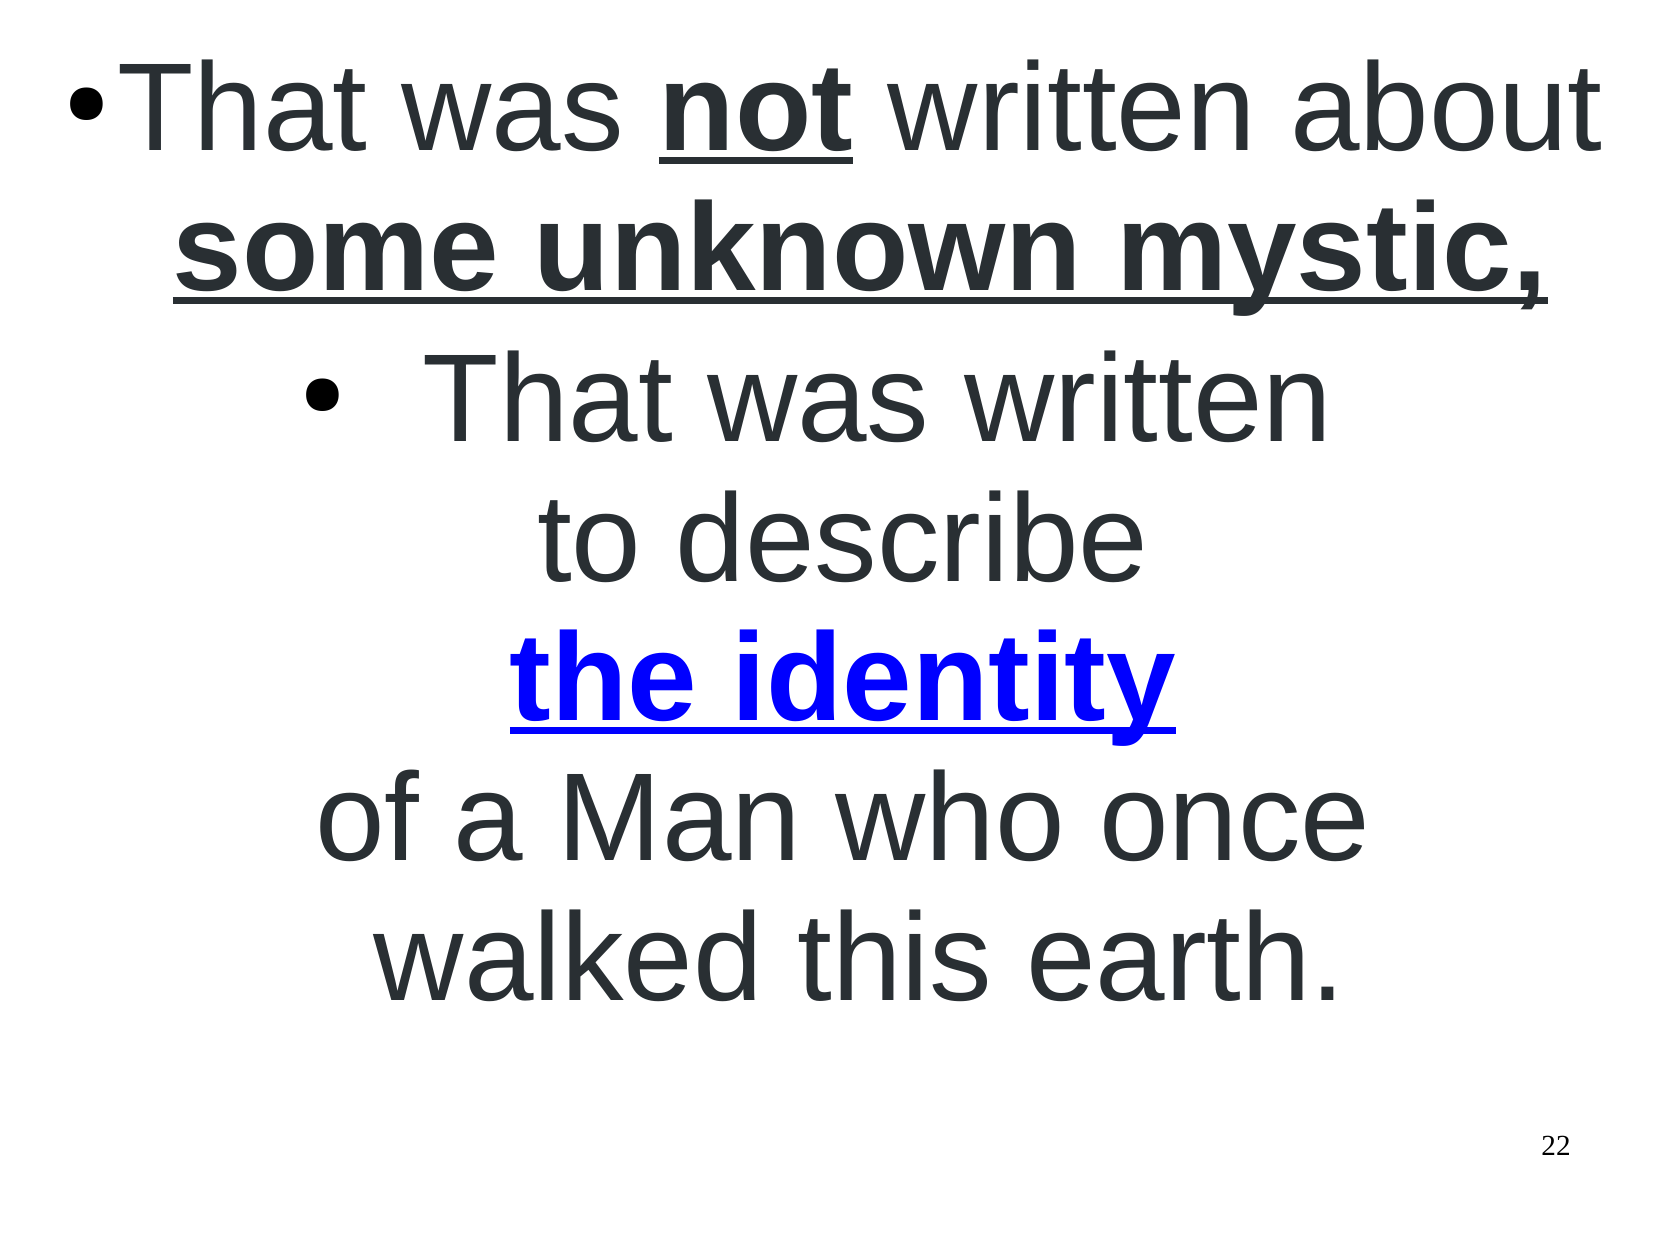

# That was not written about some unknown mystic,
 That was written
to describe
the identity
of a Man who once
walked this earth.
22